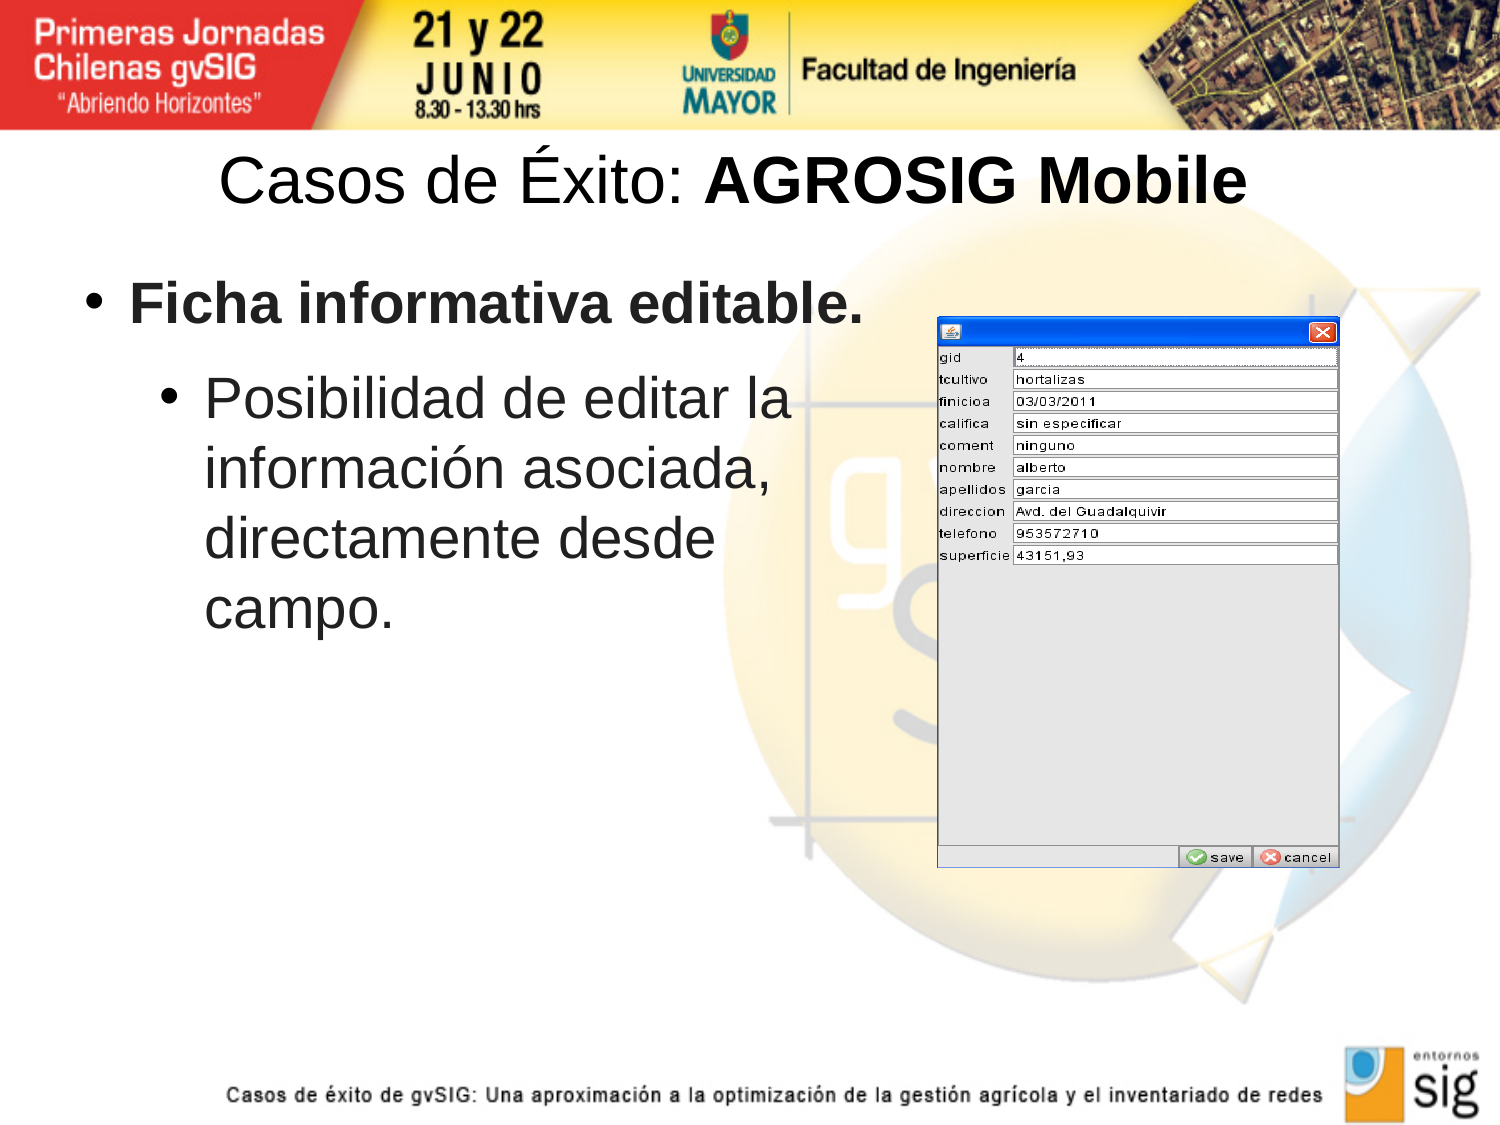

# Casos de Éxito: AGROSIG Mobile
Ficha informativa editable.
Posibilidad de editar la información asociada, directamente desde campo.